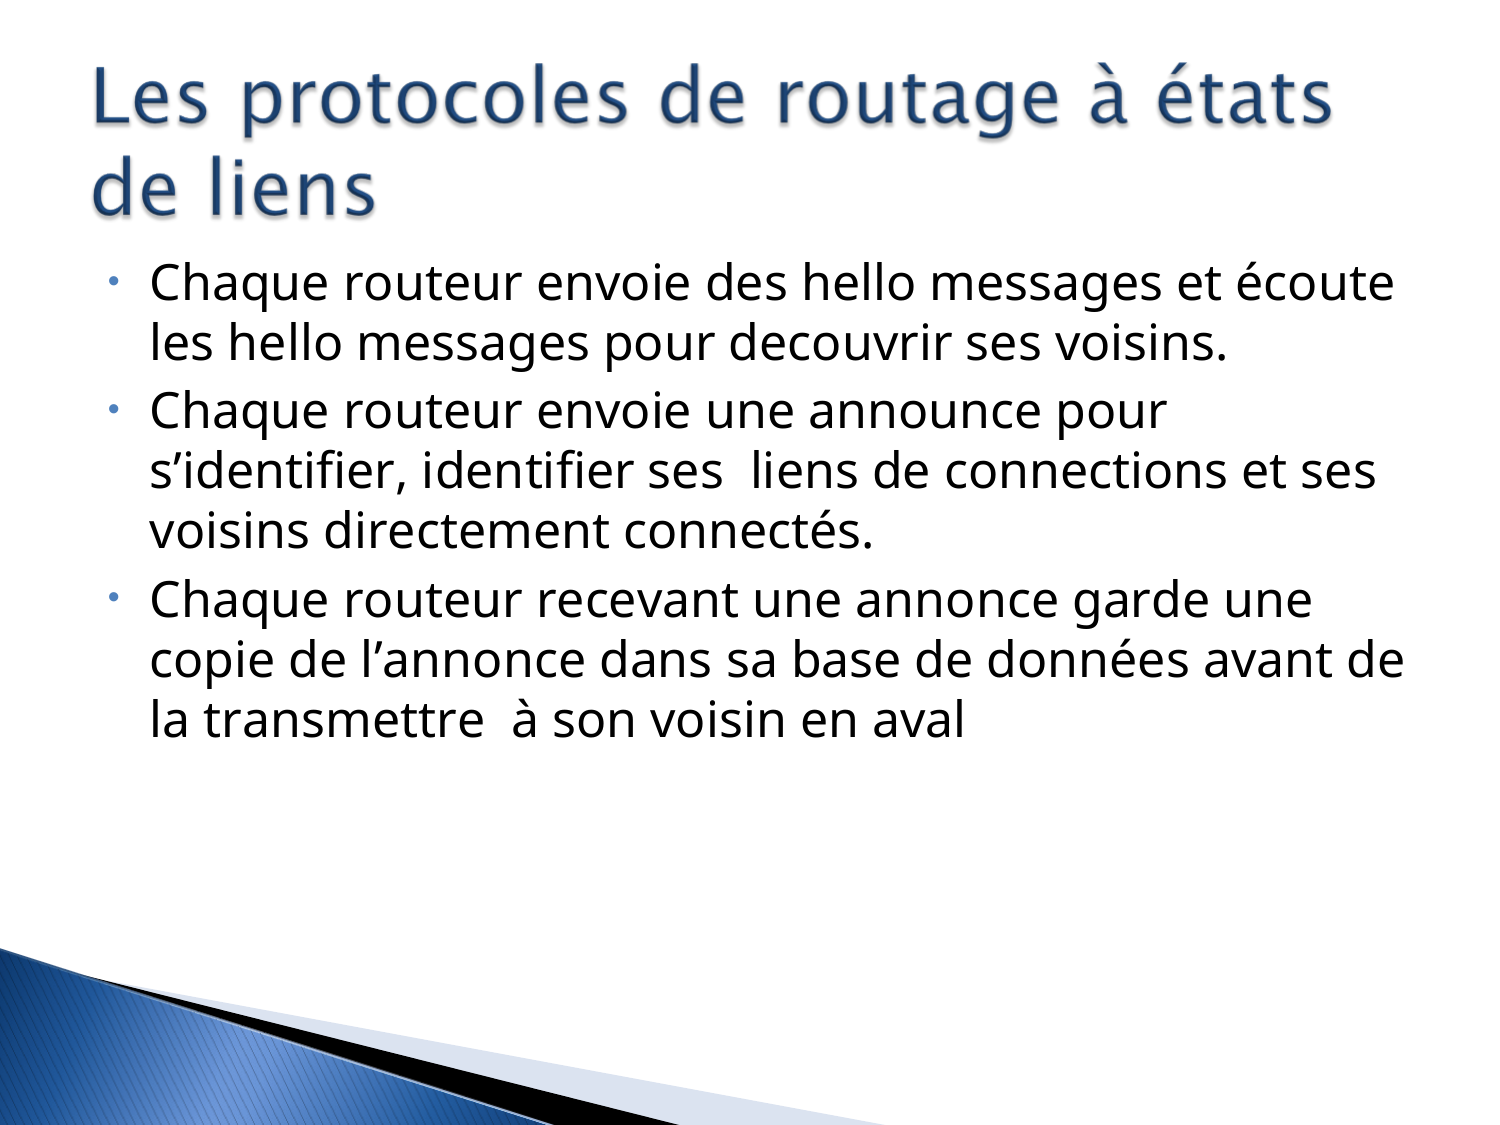

# Chaque routeur envoie des hello messages et écoute les hello messages pour decouvrir ses voisins.
Chaque routeur envoie une announce pour s’identifier, identifier ses liens de connections et ses voisins directement connectés.
Chaque routeur recevant une annonce garde une copie de l’annonce dans sa base de données avant de la transmettre à son voisin en aval